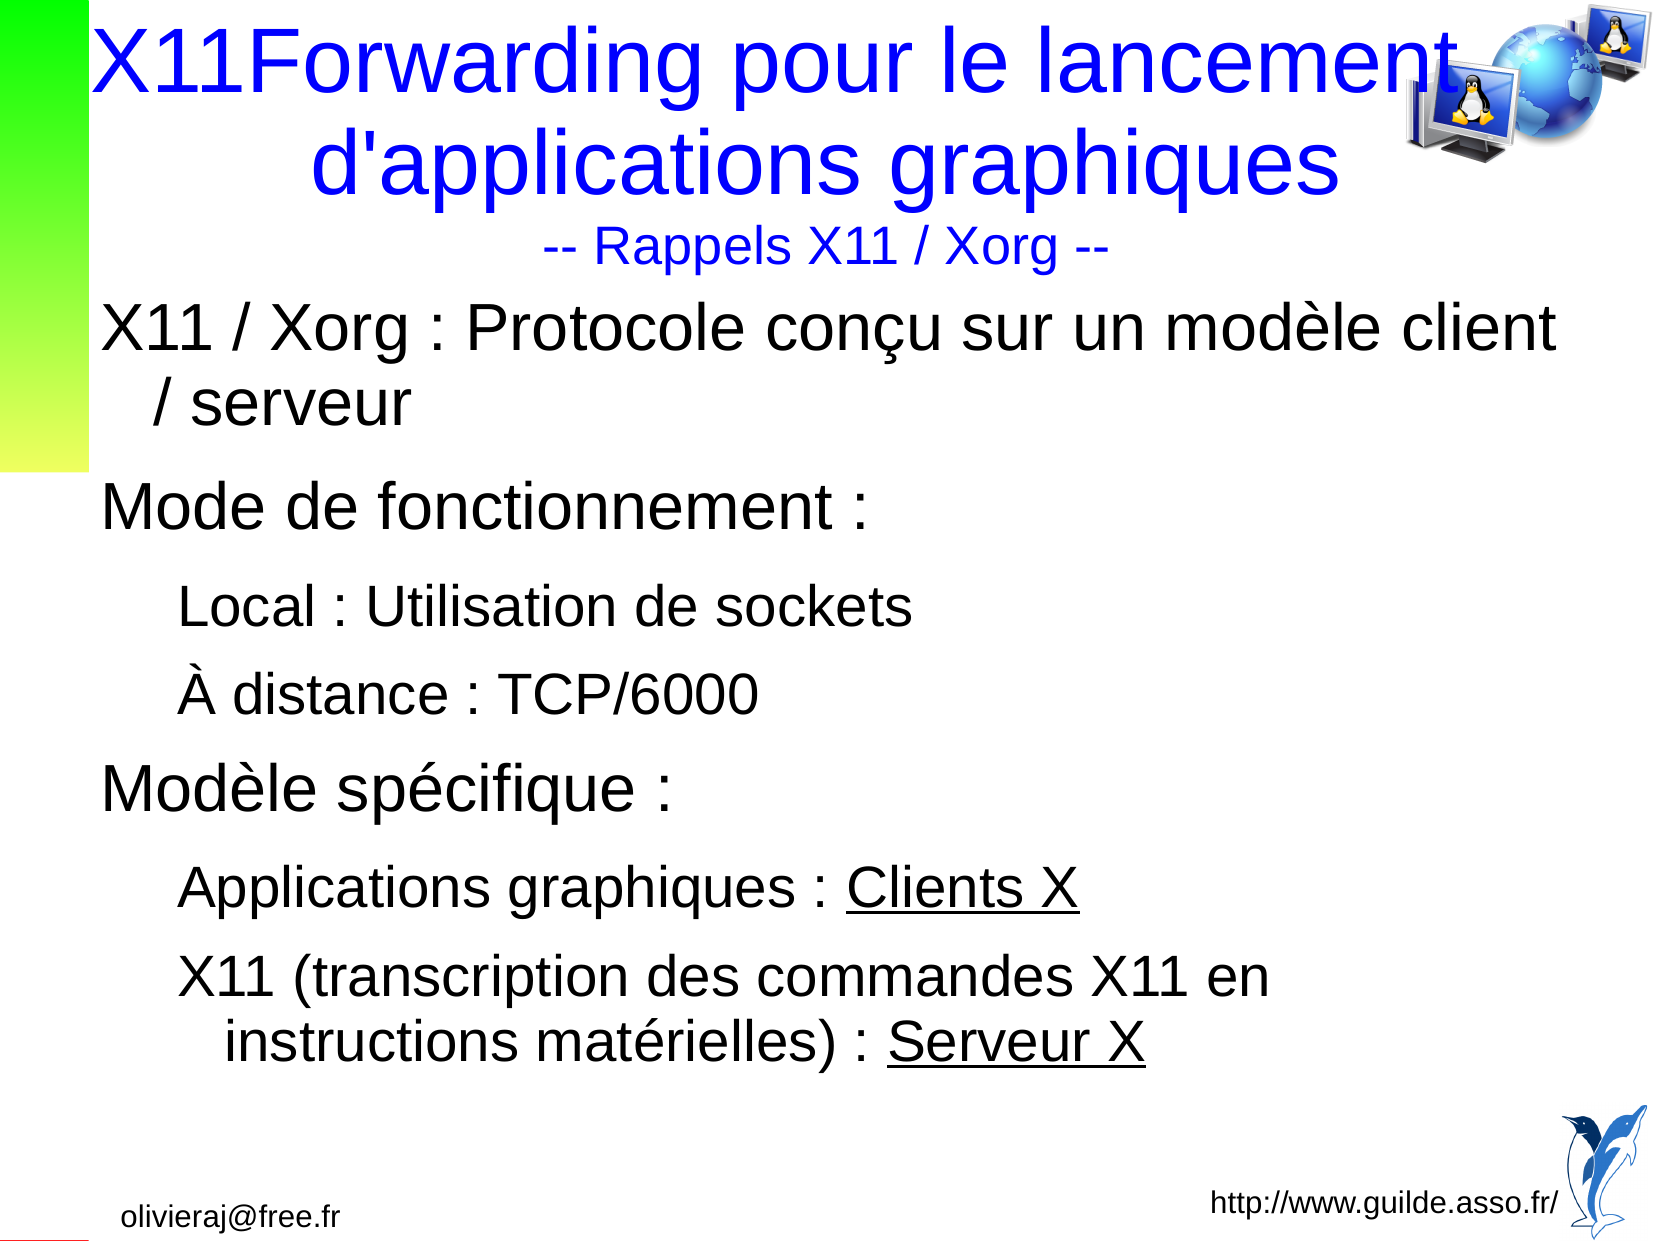

# X11Forwarding pour le lancement d'applications graphiques
-- Rappels X11 / Xorg --
X11 / Xorg : Protocole conçu sur un modèle client / serveur
Mode de fonctionnement :
Local : Utilisation de sockets
À distance : TCP/6000
Modèle spécifique :
Applications graphiques : Clients X
X11 (transcription des commandes X11 en instructions matérielles) : Serveur X